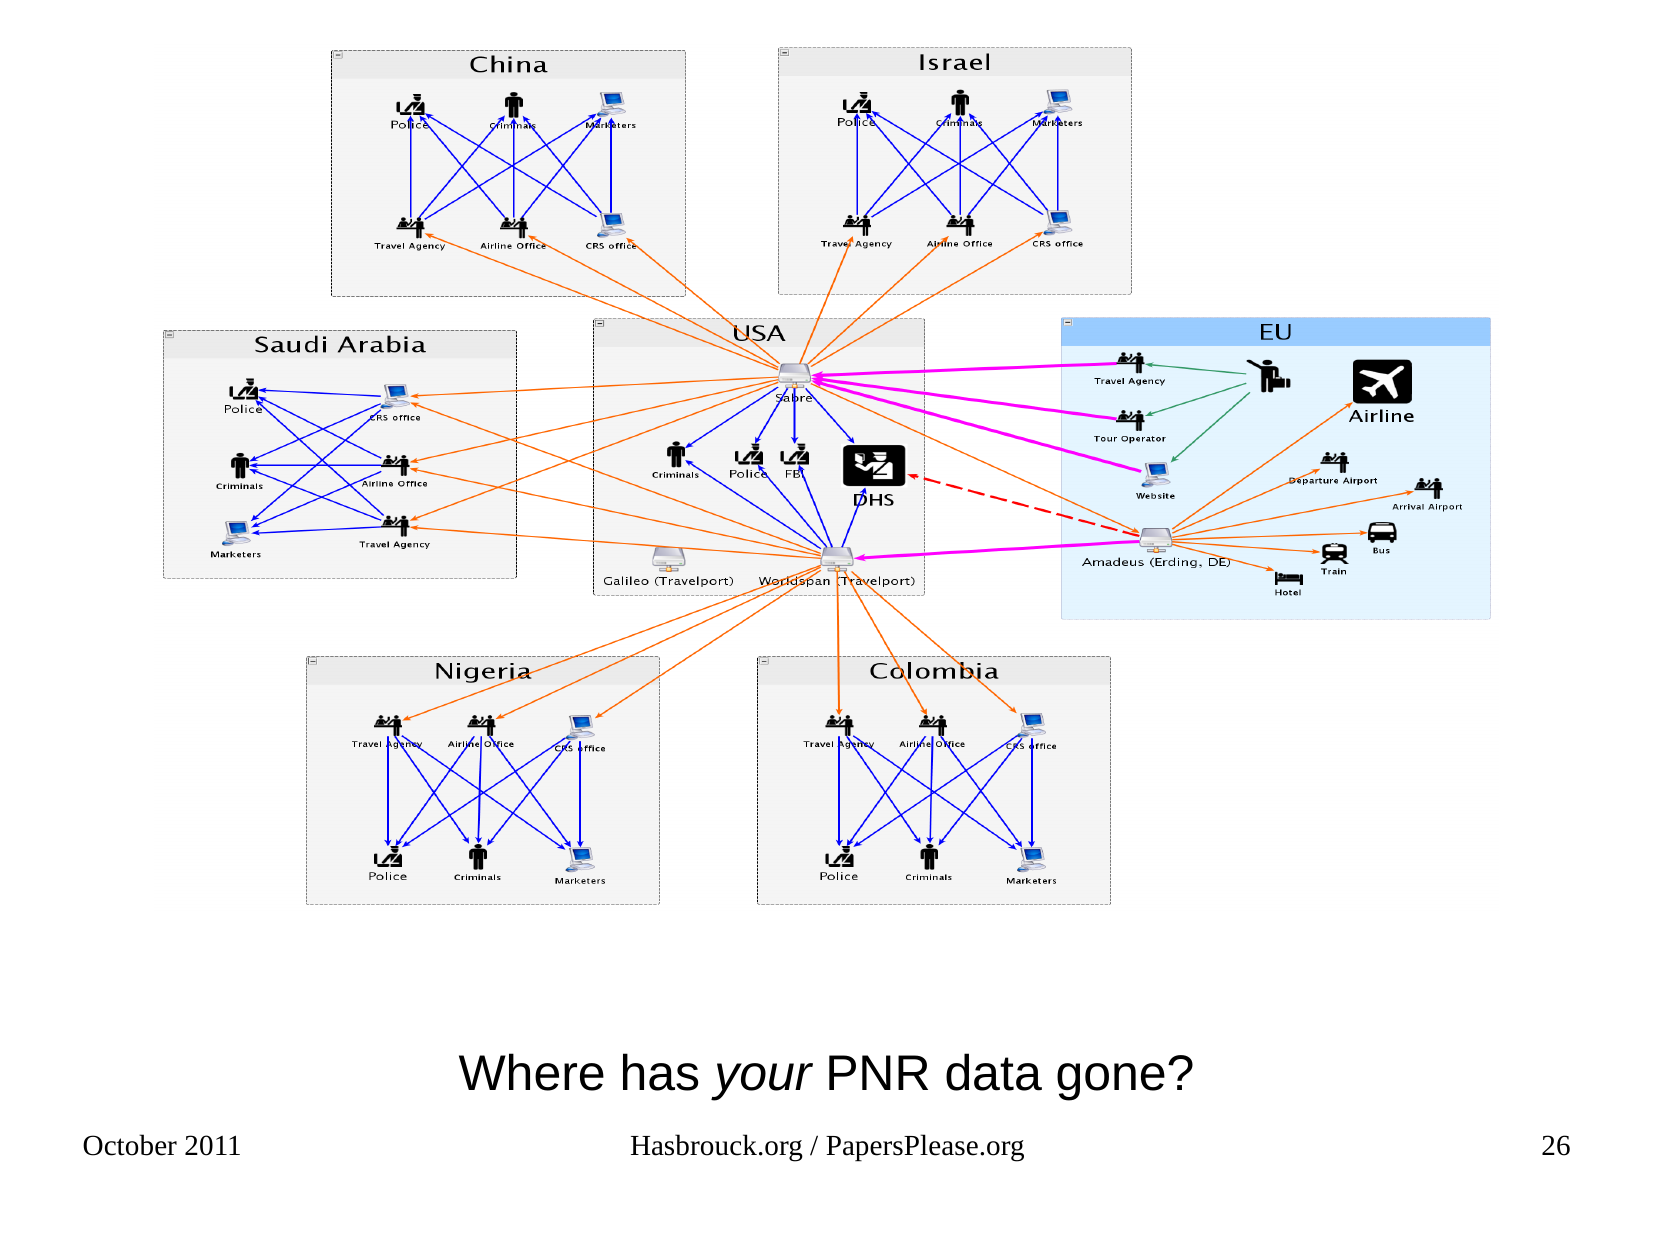

# Where has your PNR data gone?
October 2011
Hasbrouck.org / PapersPlease.org
26